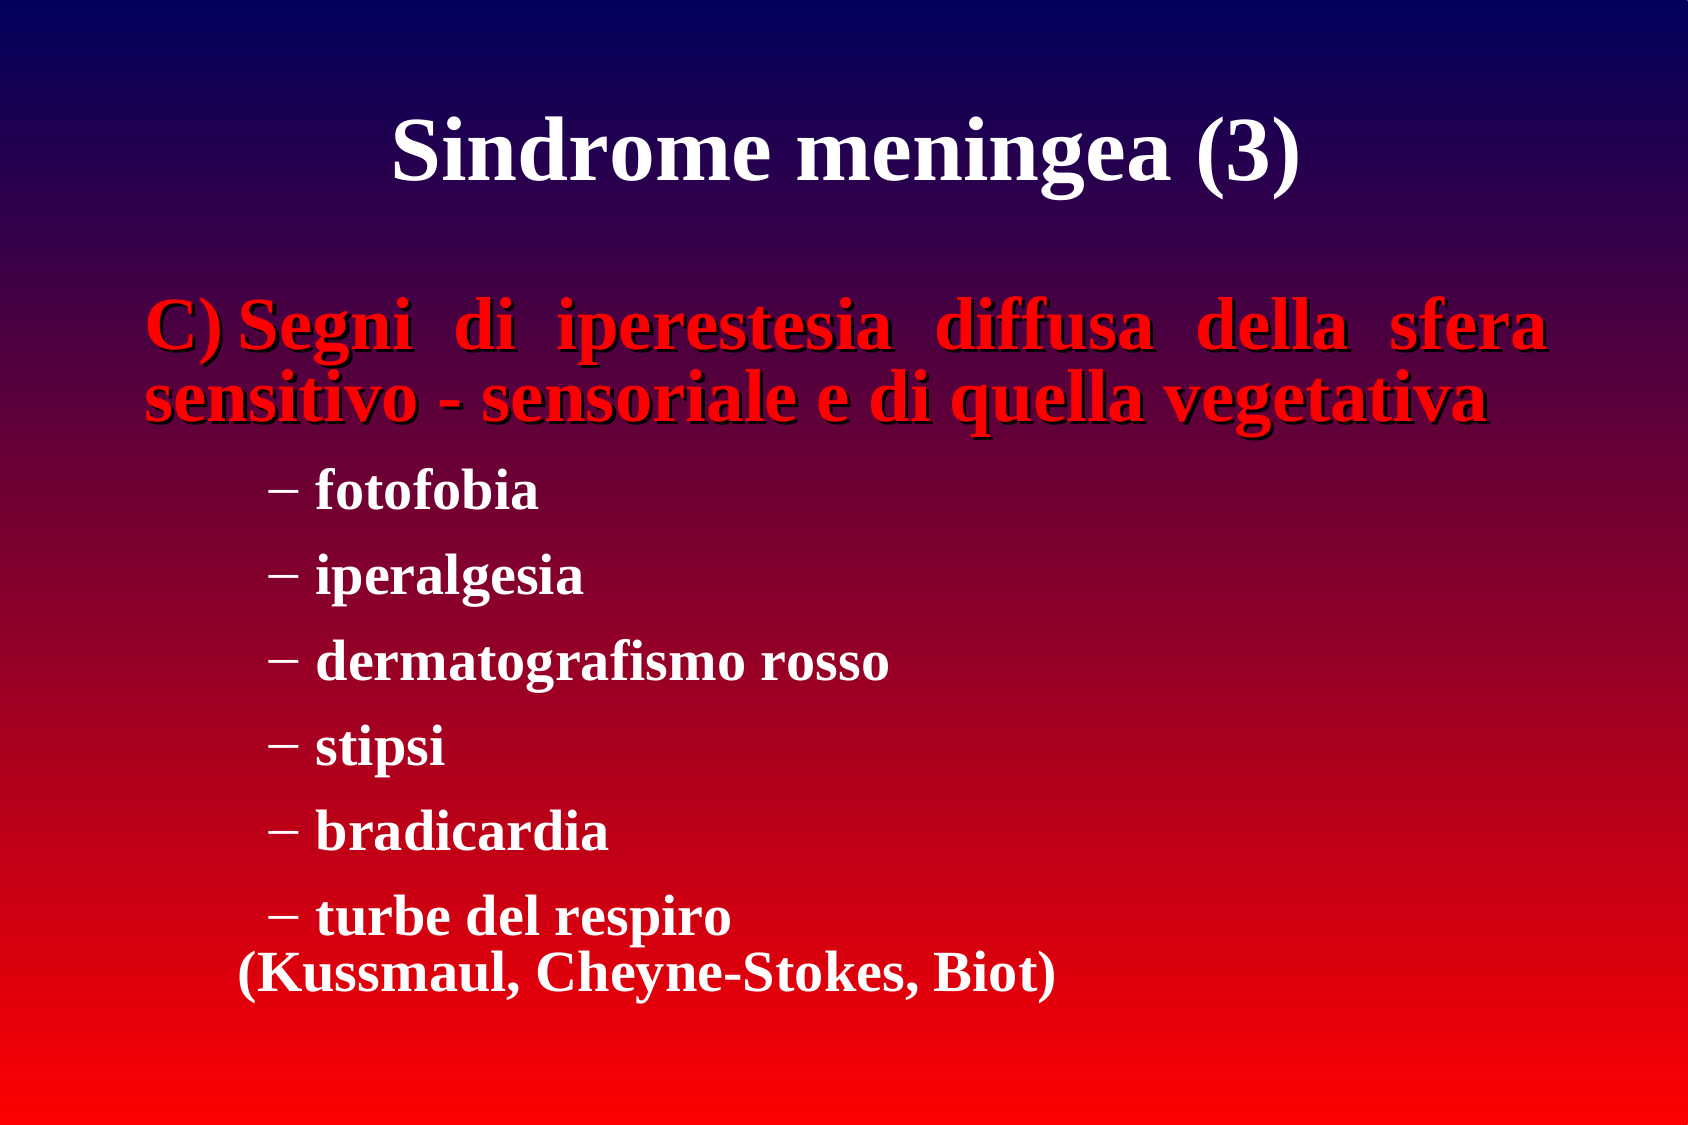

Sindrome meningea (3)
C)	Segni di iperestesia diffusa della sfera sensitivo - sensoriale e di quella vegetativa
fotofobia
iperalgesia
dermatografismo rosso
stipsi
bradicardia
turbe del respiro
	(Kussmaul, Cheyne-Stokes, Biot)